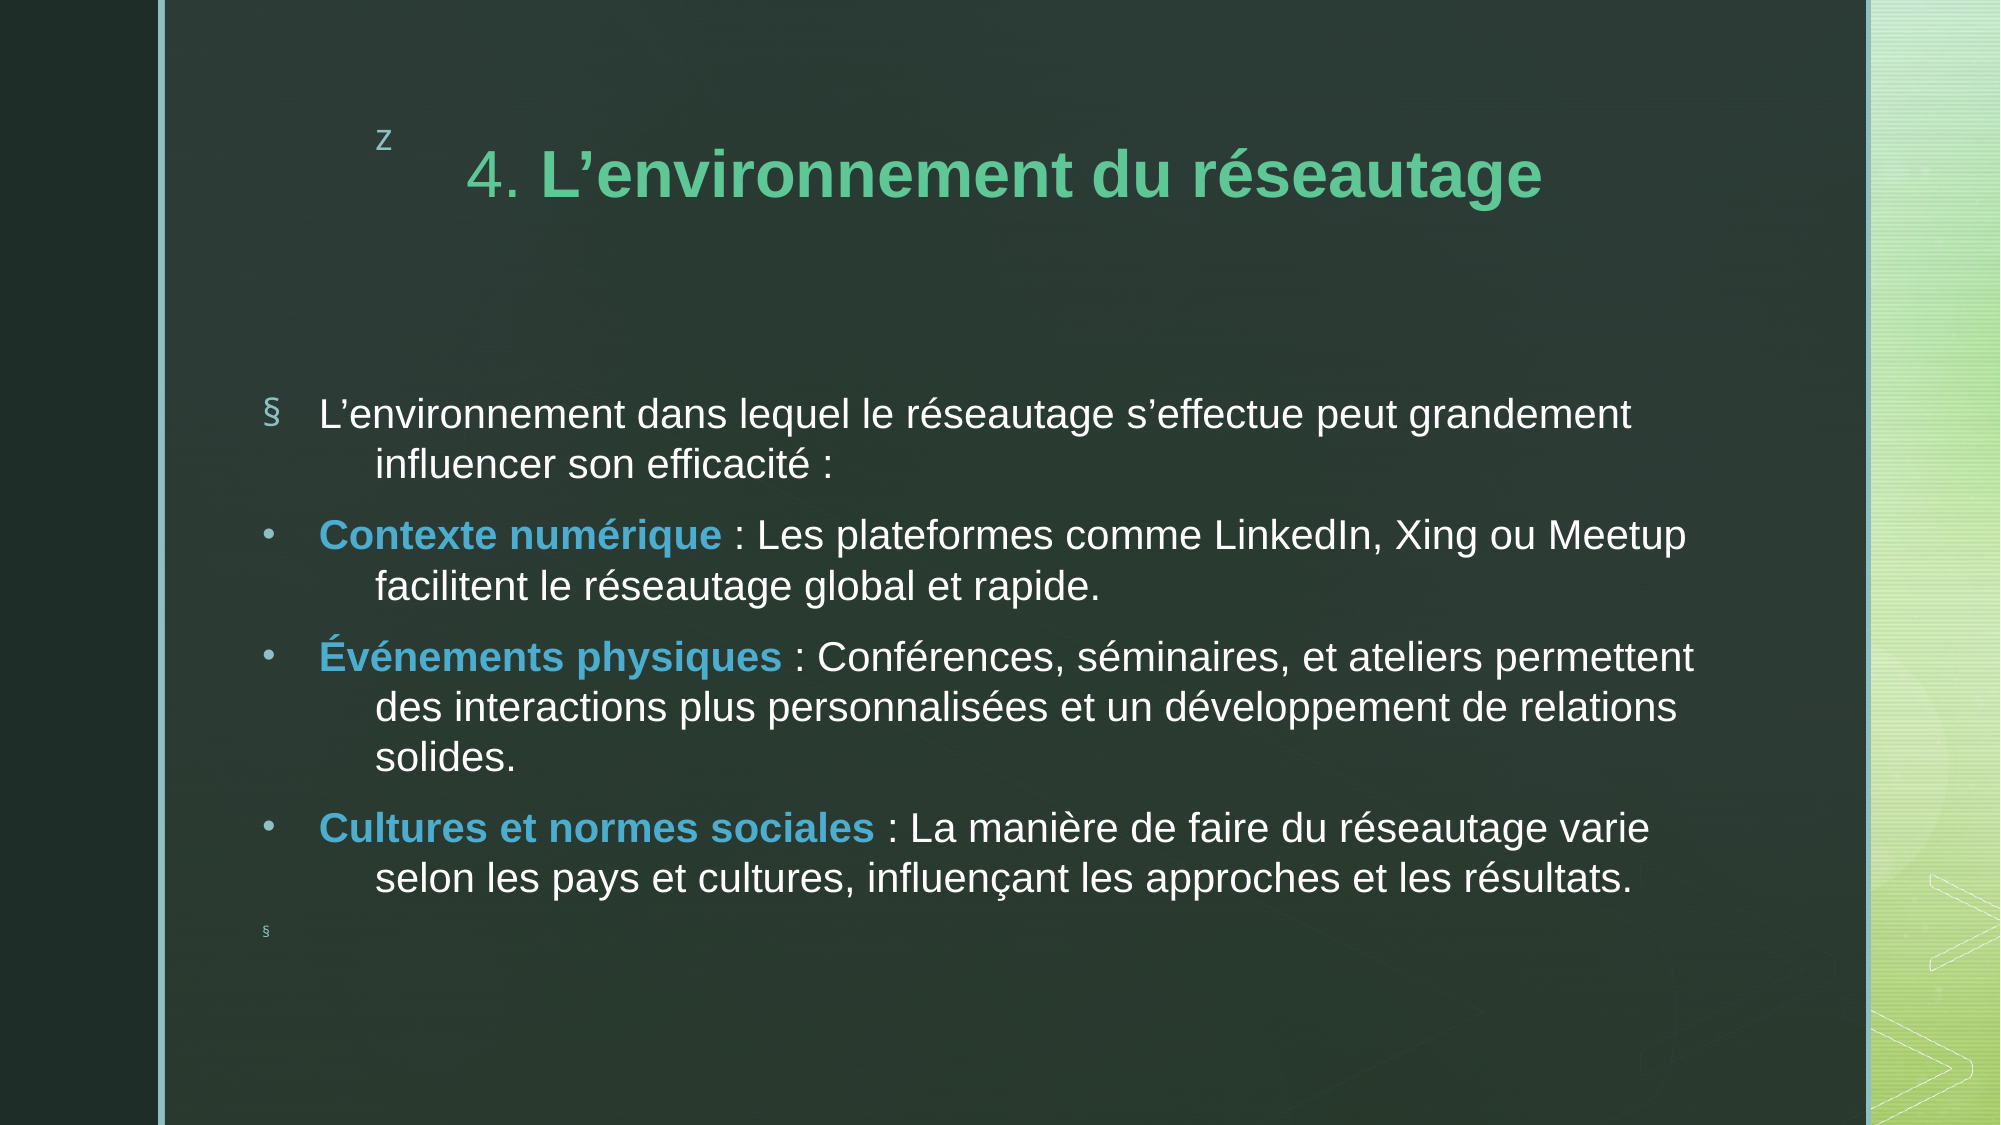

# 4. L’environnement du réseautage
L’environnement dans lequel le réseautage s’effectue peut grandement influencer son efficacité :
Contexte numérique : Les plateformes comme LinkedIn, Xing ou Meetup facilitent le réseautage global et rapide.
Événements physiques : Conférences, séminaires, et ateliers permettent des interactions plus personnalisées et un développement de relations solides.
Cultures et normes sociales : La manière de faire du réseautage varie selon les pays et cultures, influençant les approches et les résultats.